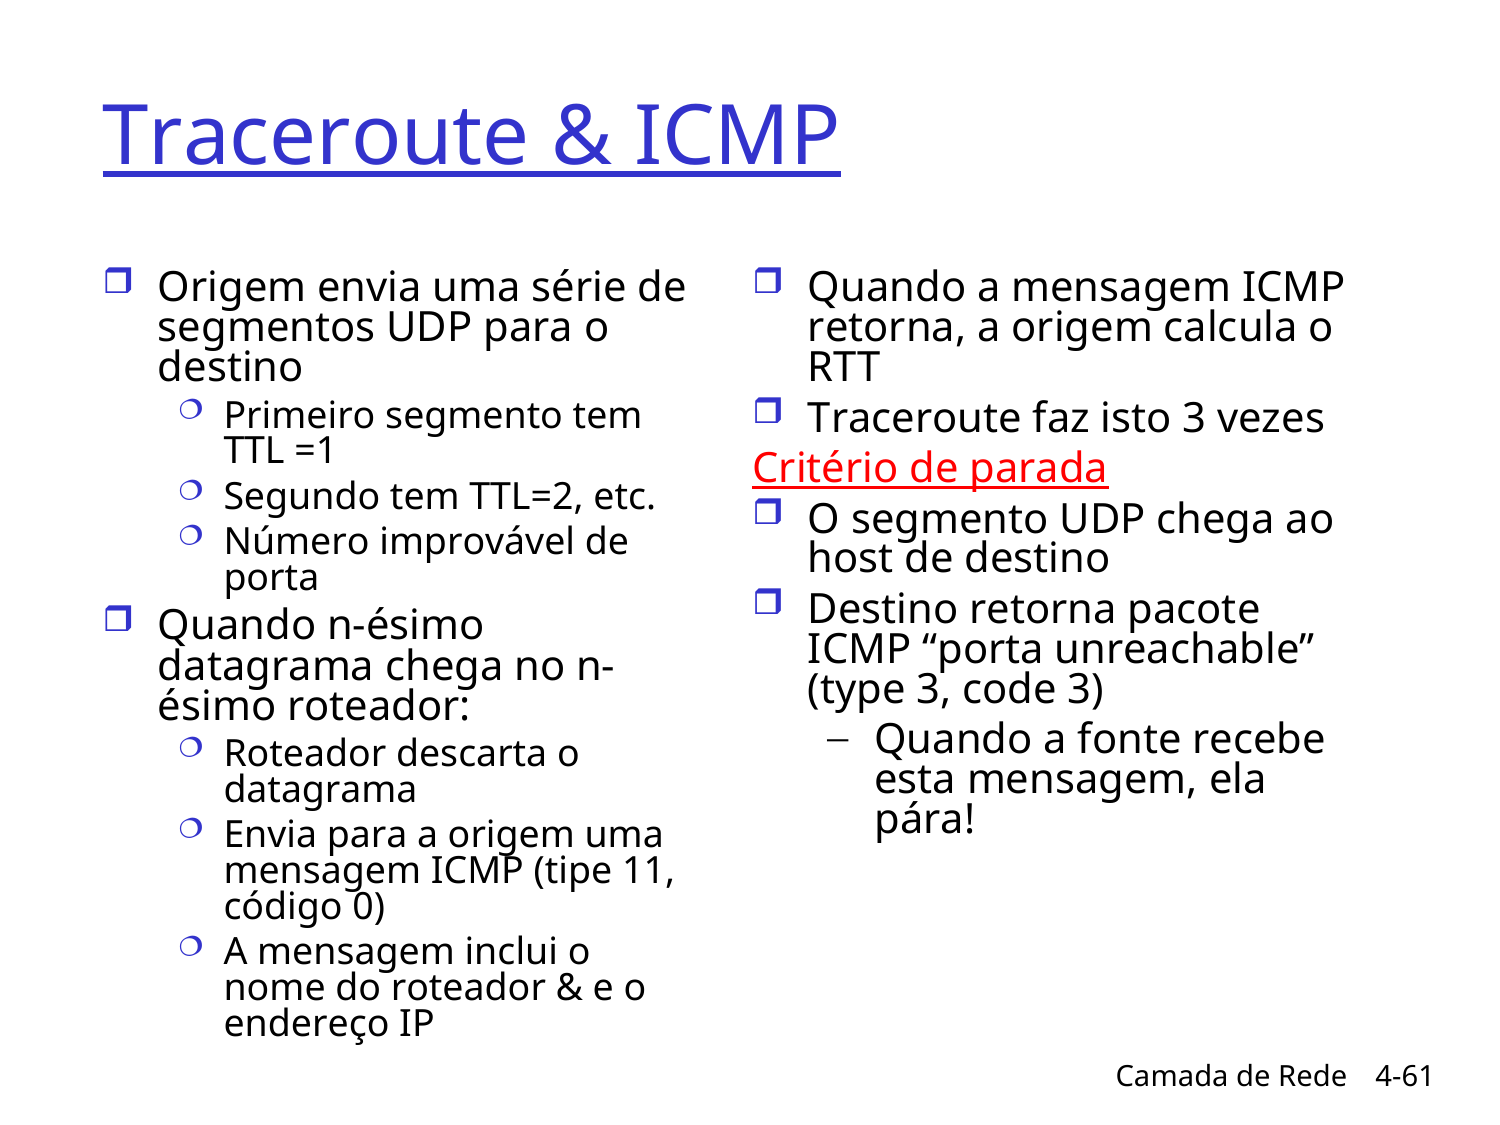

Traceroute & ICMP
Origem envia uma série de segmentos UDP para o destino
Primeiro segmento tem TTL =1
Segundo tem TTL=2, etc.
Número improvável de porta
Quando n-ésimo datagrama chega no n-ésimo roteador:
Roteador descarta o datagrama
Envia para a origem uma mensagem ICMP (tipe 11, código 0)
A mensagem inclui o nome do roteador & e o endereço IP
Quando a mensagem ICMP retorna, a origem calcula o RTT
Traceroute faz isto 3 vezes
Critério de parada
O segmento UDP chega ao host de destino
Destino retorna pacote ICMP “porta unreachable” (type 3, code 3)
Quando a fonte recebe esta mensagem, ela pára!
Camada de Rede